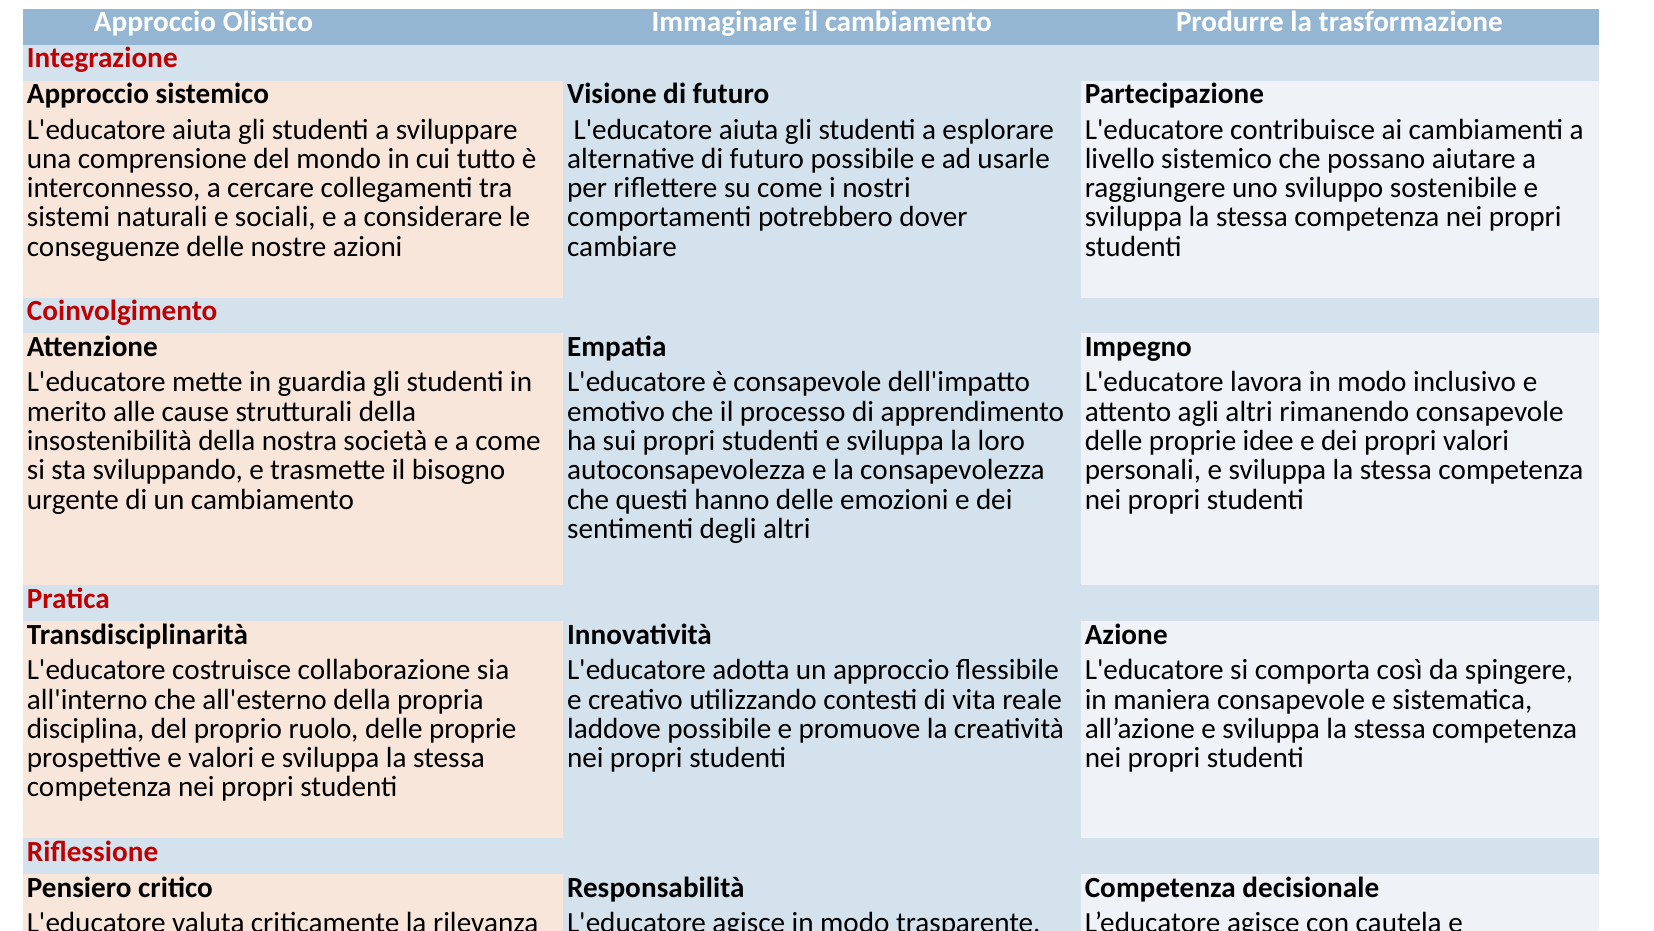

| Approccio Olistico | Immaginare il cambiamento | Produrre la trasformazione |
| --- | --- | --- |
| Integrazione | | |
| Approccio sistemico L'educatore aiuta gli studenti a sviluppare una comprensione del mondo in cui tutto è interconnesso, a cercare collegamenti tra sistemi naturali e sociali, e a considerare le conseguenze delle nostre azioni | Visione di futuro L'educatore aiuta gli studenti a esplorare alternative di futuro possibile e ad usarle per riflettere su come i nostri comportamenti potrebbero dover cambiare | Partecipazione L'educatore contribuisce ai cambiamenti a livello sistemico che possano aiutare a raggiungere uno sviluppo sostenibile e sviluppa la stessa competenza nei propri studenti |
| Coinvolgimento | | |
| Attenzione L'educatore mette in guardia gli studenti in merito alle cause strutturali della insostenibilità della nostra società e a come si sta sviluppando, e trasmette il bisogno urgente di un cambiamento | Empatia L'educatore è consapevole dell'impatto emotivo che il processo di apprendimento ha sui propri studenti e sviluppa la loro autoconsapevolezza e la consapevolezza che questi hanno delle emozioni e dei sentimenti degli altri | Impegno L'educatore lavora in modo inclusivo e attento agli altri rimanendo consapevole delle proprie idee e dei propri valori personali, e sviluppa la stessa competenza nei propri studenti |
| Pratica | | |
| Transdisciplinarità L'educatore costruisce collaborazione sia all'interno che all'esterno della propria disciplina, del proprio ruolo, delle proprie prospettive e valori e sviluppa la stessa competenza nei propri studenti | Innovatività L'educatore adotta un approccio flessibile e creativo utilizzando contesti di vita reale laddove possibile e promuove la creatività nei propri studenti | Azione L'educatore si comporta così da spingere, in maniera consapevole e sistematica, all’azione e sviluppa la stessa competenza nei propri studenti |
| Riflessione | | |
| Pensiero critico L'educatore valuta criticamente la rilevanza e l'affidabilità delle asserzioni, delle fonti, dei modelli e delle teorie e sviluppa la stessa competenza nei propri studenti | Responsabilità L'educatore agisce in modo trasparente, accetta le proprie responsabilità personali sul lavoro, e sviluppa la stessa competenza nei propri studenti | Competenza decisionale L’educatore agisce con cautela e tempestività anche in contesti pieni di incertezze e sviluppa la stessa competenza nei propri studenti |